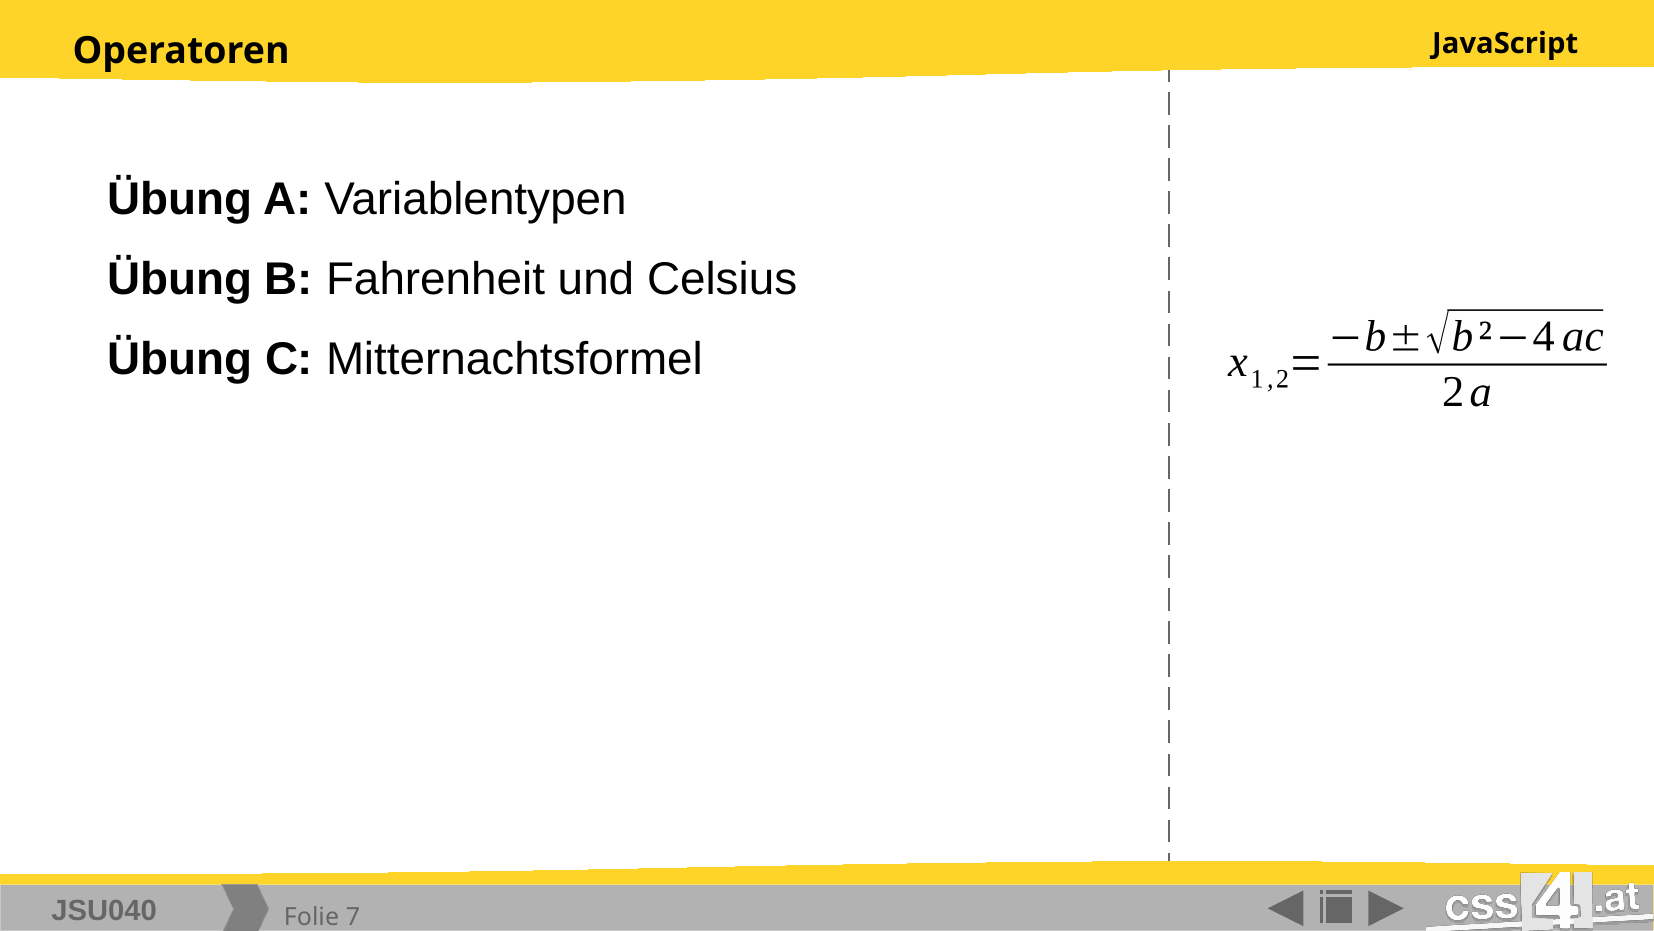

JavaScript
Operatoren
Übung A: Variablentypen
Übung B: Fahrenheit und Celsius
Übung C: Mitternachtsformel
JSU040
Folie